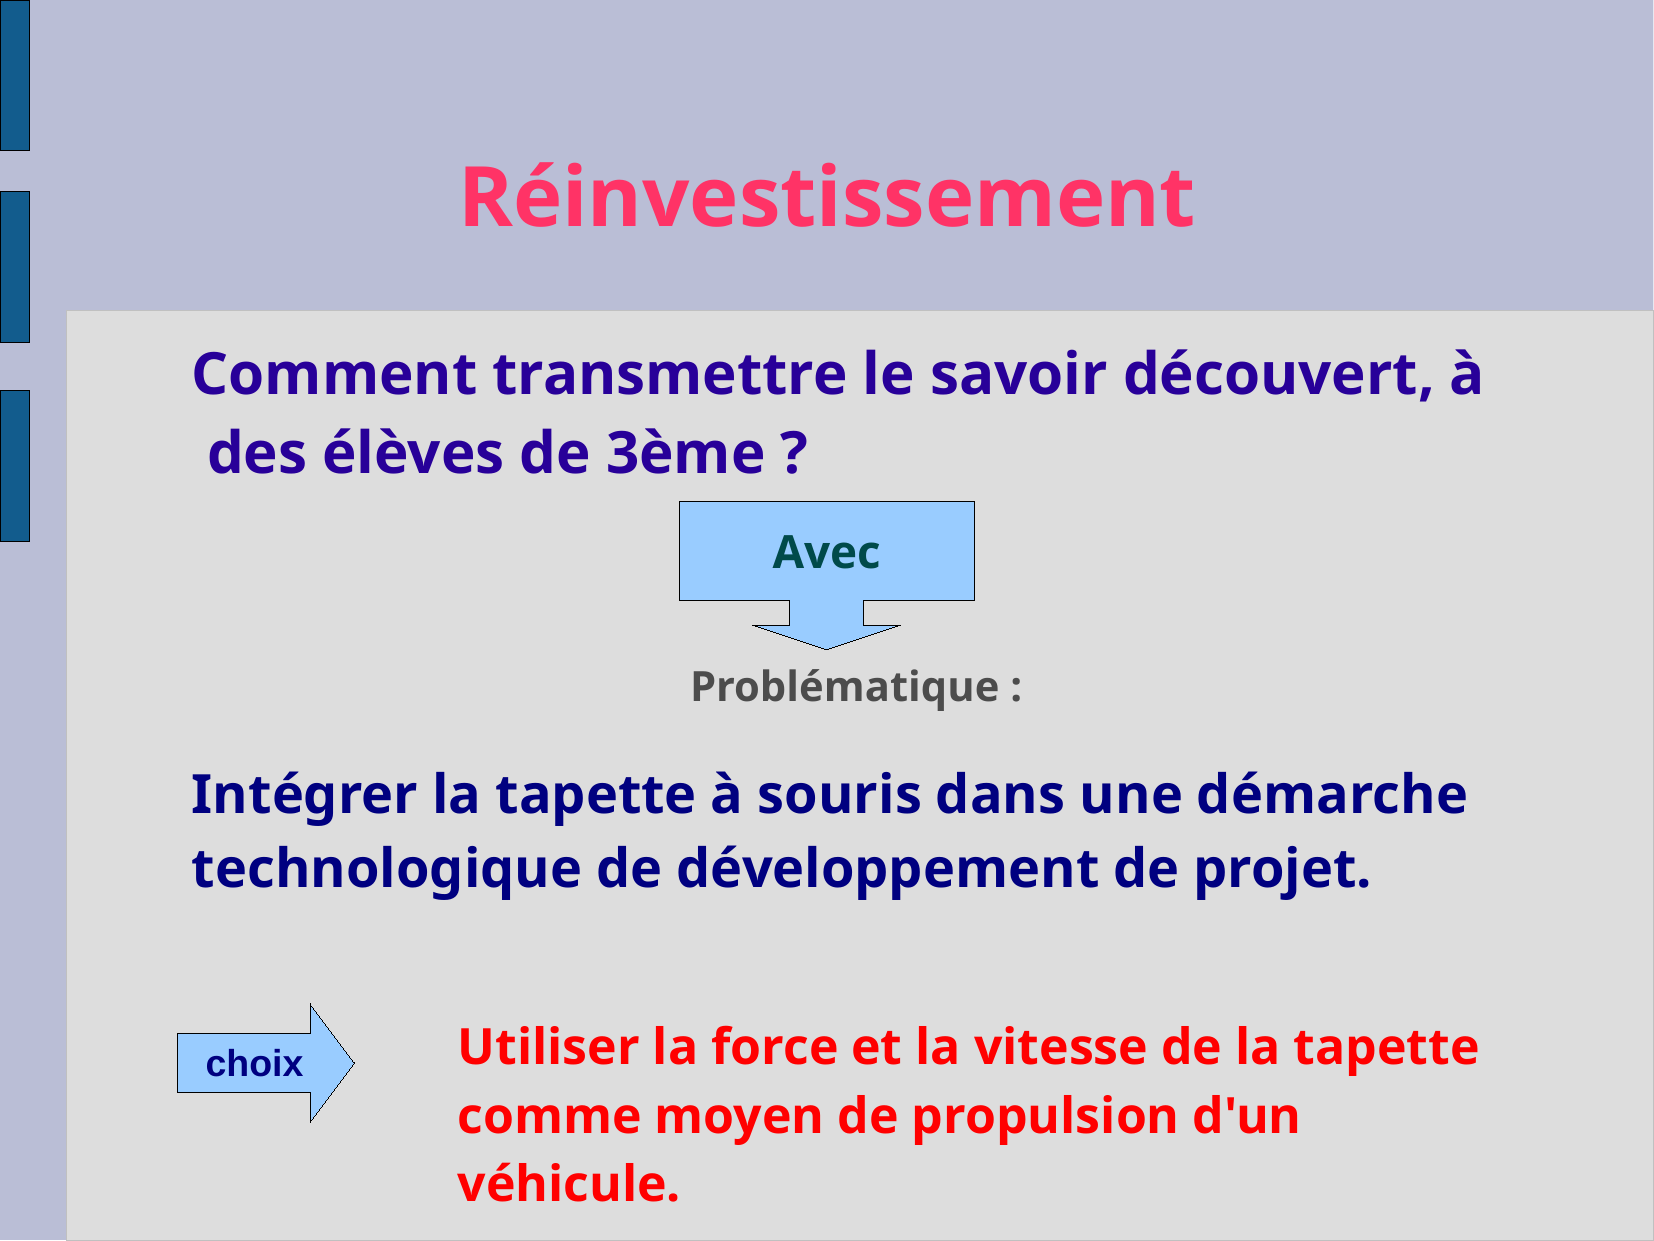

# Réinvestissement
Comment transmettre le savoir découvert, à des élèves de 3ème ?
Avec
Problématique :
Intégrer la tapette à souris dans une démarche technologique de développement de projet.
choix
Utiliser la force et la vitesse de la tapette comme moyen de propulsion d'un véhicule.